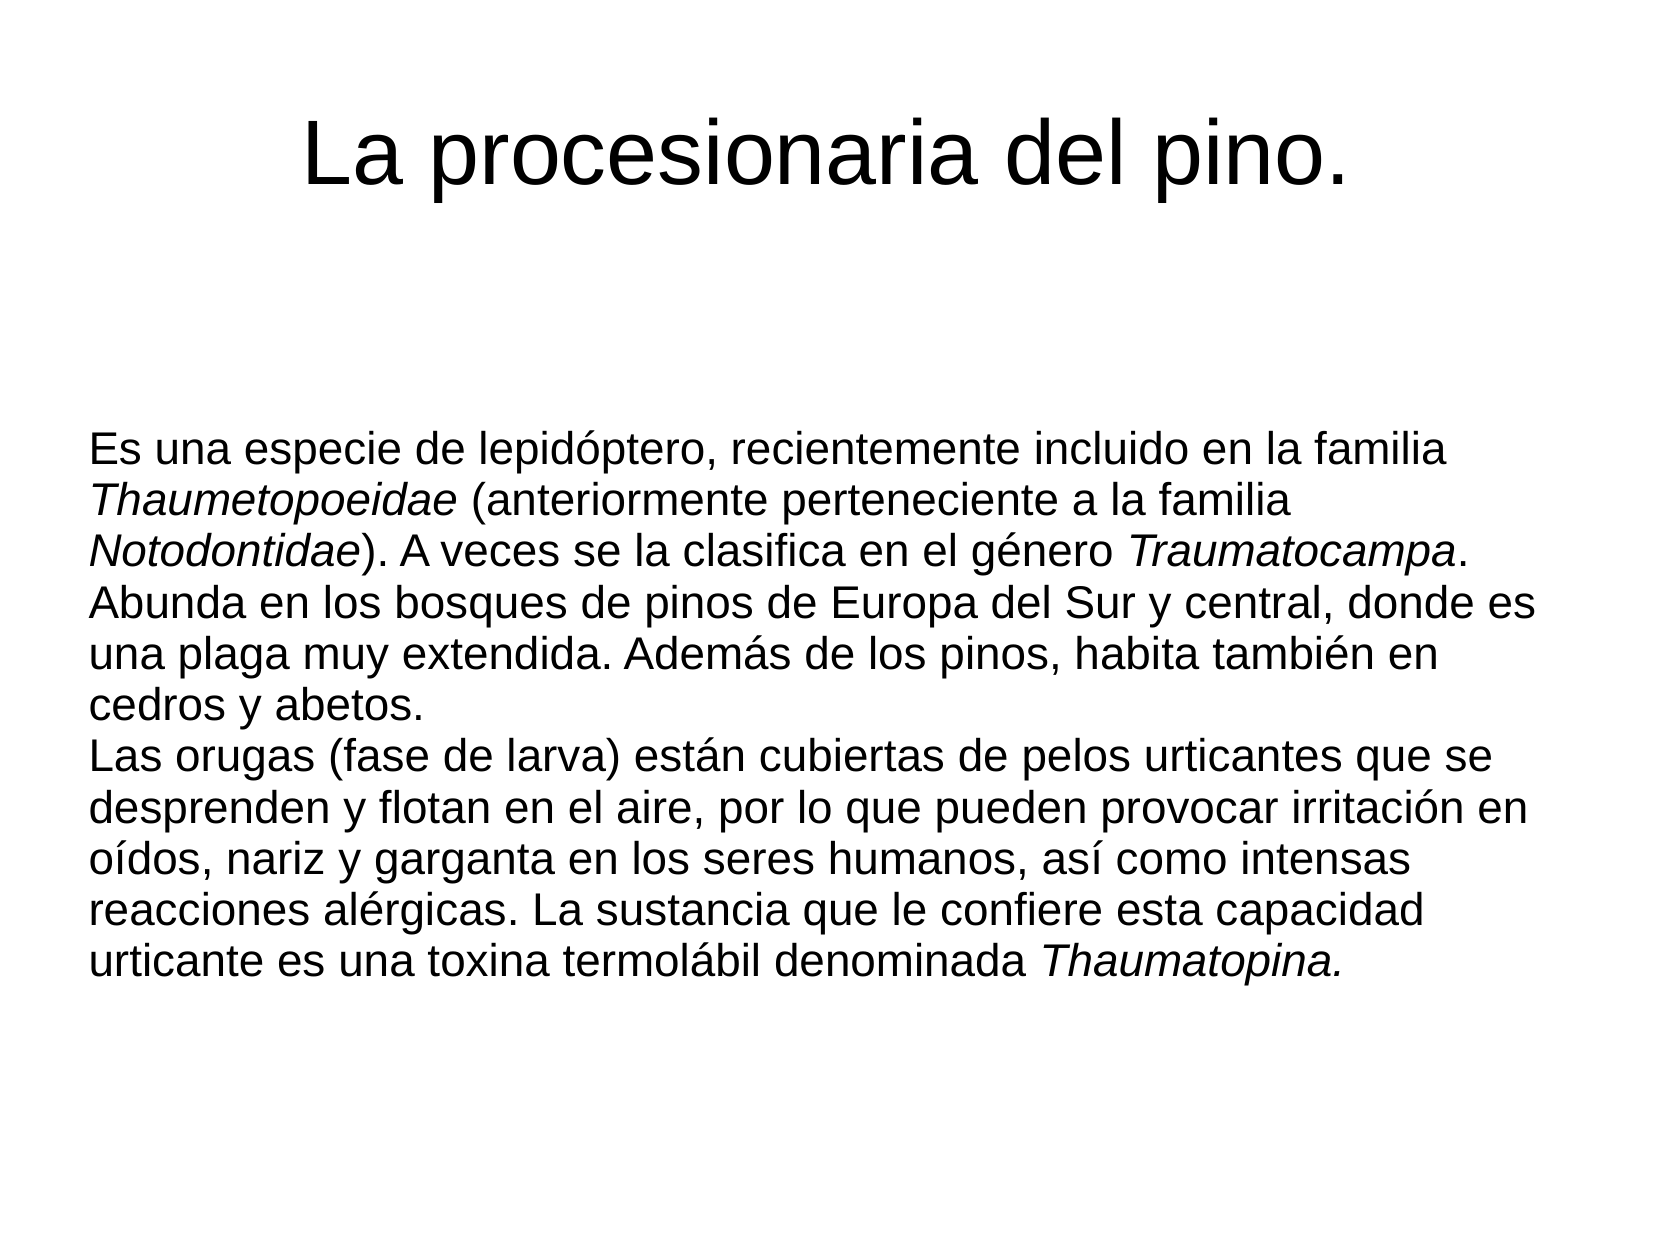

# La procesionaria del pino.
Es una especie de lepidóptero, recientemente incluido en la familia Thaumetopoeidae (anteriormente perteneciente a la familia Notodontidae). A veces se la clasifica en el género Traumatocampa. Abunda en los bosques de pinos de Europa del Sur y central, donde es una plaga muy extendida. Además de los pinos, habita también en cedros y abetos.
Las orugas (fase de larva) están cubiertas de pelos urticantes que se desprenden y flotan en el aire, por lo que pueden provocar irritación en oídos, nariz y garganta en los seres humanos, así como intensas reacciones alérgicas. La sustancia que le confiere esta capacidad urticante es una toxina termolábil denominada Thaumatopina.